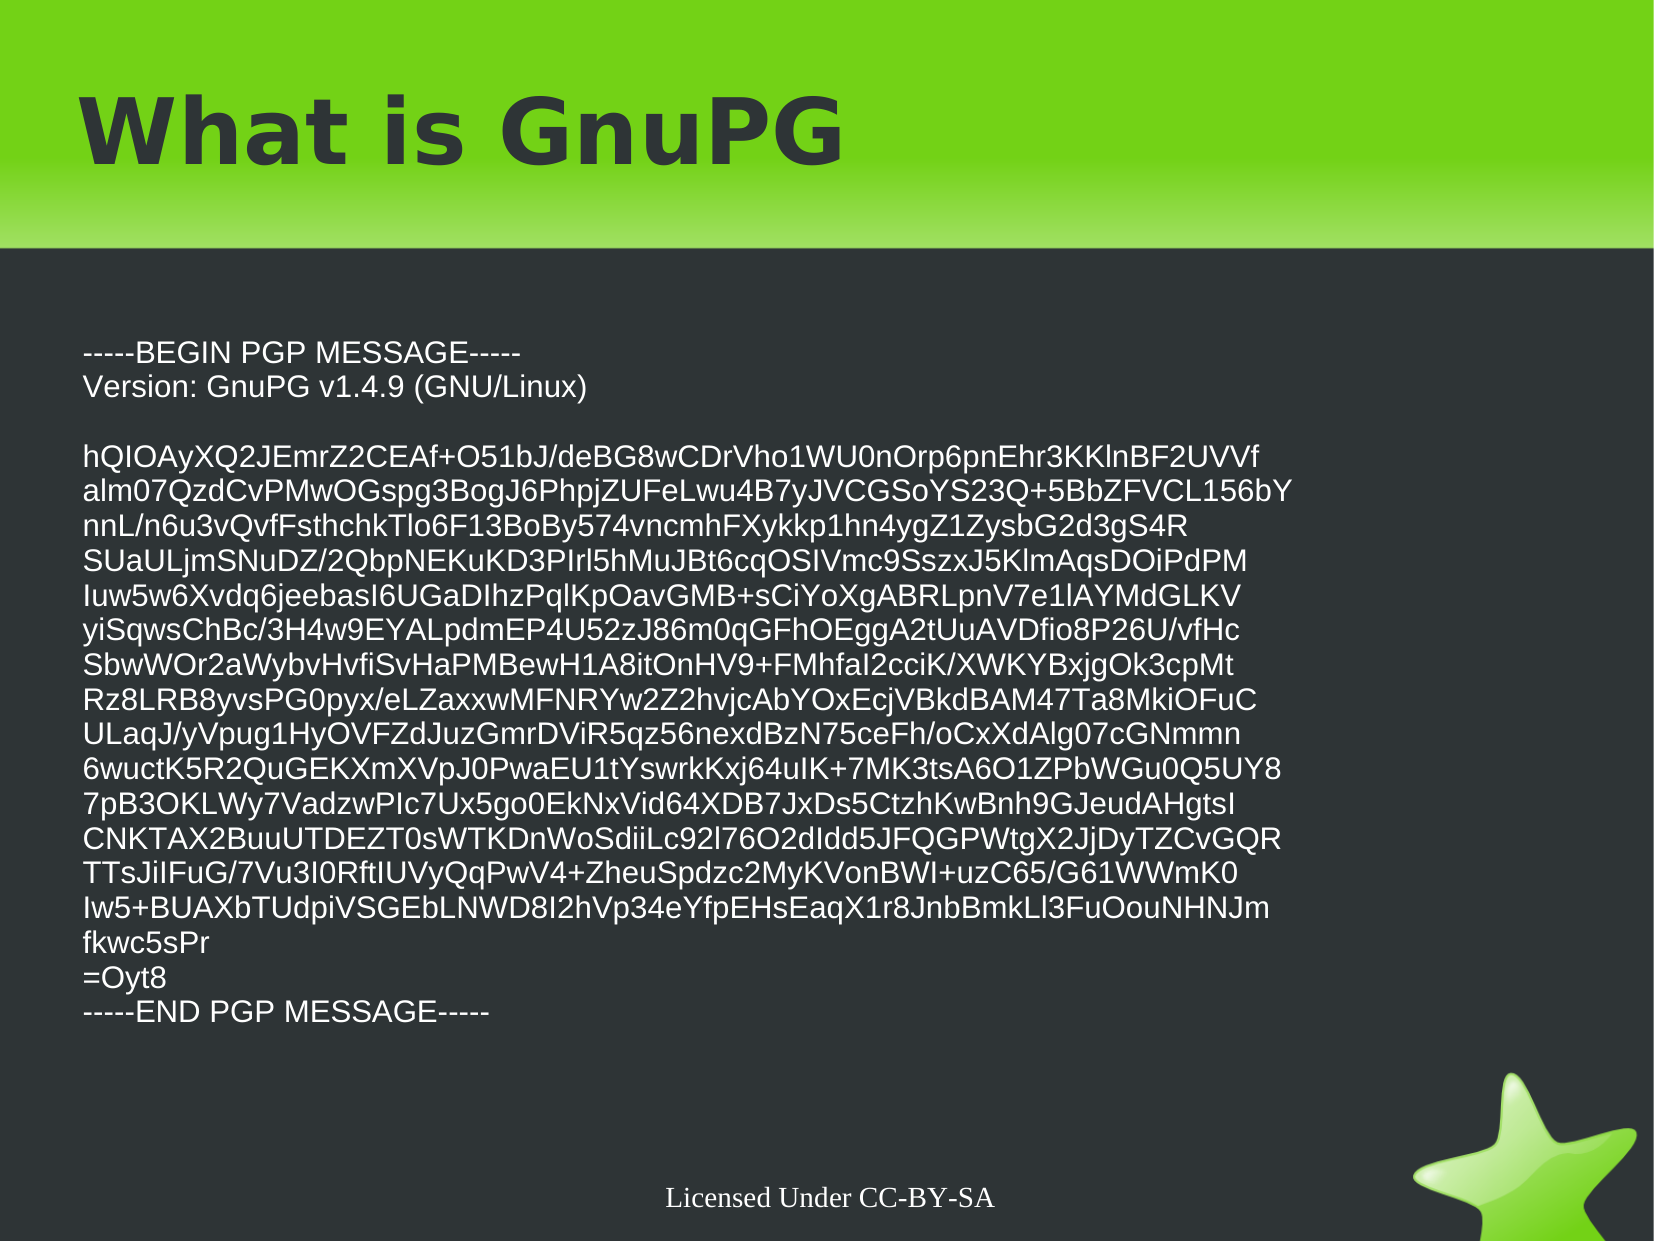

# What is GnuPG
-----BEGIN PGP MESSAGE-----
Version: GnuPG v1.4.9 (GNU/Linux)
hQIOAyXQ2JEmrZ2CEAf+O51bJ/deBG8wCDrVho1WU0nOrp6pnEhr3KKlnBF2UVVf
alm07QzdCvPMwOGspg3BogJ6PhpjZUFeLwu4B7yJVCGSoYS23Q+5BbZFVCL156bY
nnL/n6u3vQvfFsthchkTlo6F13BoBy574vncmhFXykkp1hn4ygZ1ZysbG2d3gS4R
SUaULjmSNuDZ/2QbpNEKuKD3PIrl5hMuJBt6cqOSIVmc9SszxJ5KlmAqsDOiPdPM
Iuw5w6Xvdq6jeebasI6UGaDIhzPqlKpOavGMB+sCiYoXgABRLpnV7e1lAYMdGLKV
yiSqwsChBc/3H4w9EYALpdmEP4U52zJ86m0qGFhOEggA2tUuAVDfio8P26U/vfHc
SbwWOr2aWybvHvfiSvHaPMBewH1A8itOnHV9+FMhfaI2cciK/XWKYBxjgOk3cpMt
Rz8LRB8yvsPG0pyx/eLZaxxwMFNRYw2Z2hvjcAbYOxEcjVBkdBAM47Ta8MkiOFuC
ULaqJ/yVpug1HyOVFZdJuzGmrDViR5qz56nexdBzN75ceFh/oCxXdAlg07cGNmmn
6wuctK5R2QuGEKXmXVpJ0PwaEU1tYswrkKxj64uIK+7MK3tsA6O1ZPbWGu0Q5UY8
7pB3OKLWy7VadzwPIc7Ux5go0EkNxVid64XDB7JxDs5CtzhKwBnh9GJeudAHgtsI
CNKTAX2BuuUTDEZT0sWTKDnWoSdiiLc92l76O2dIdd5JFQGPWtgX2JjDyTZCvGQR
TTsJiIFuG/7Vu3I0RftIUVyQqPwV4+ZheuSpdzc2MyKVonBWI+uzC65/G61WWmK0
Iw5+BUAXbTUdpiVSGEbLNWD8I2hVp34eYfpEHsEaqX1r8JnbBmkLl3FuOouNHNJm
fkwc5sPr
=Oyt8
-----END PGP MESSAGE-----
Licensed Under CC-BY-SA